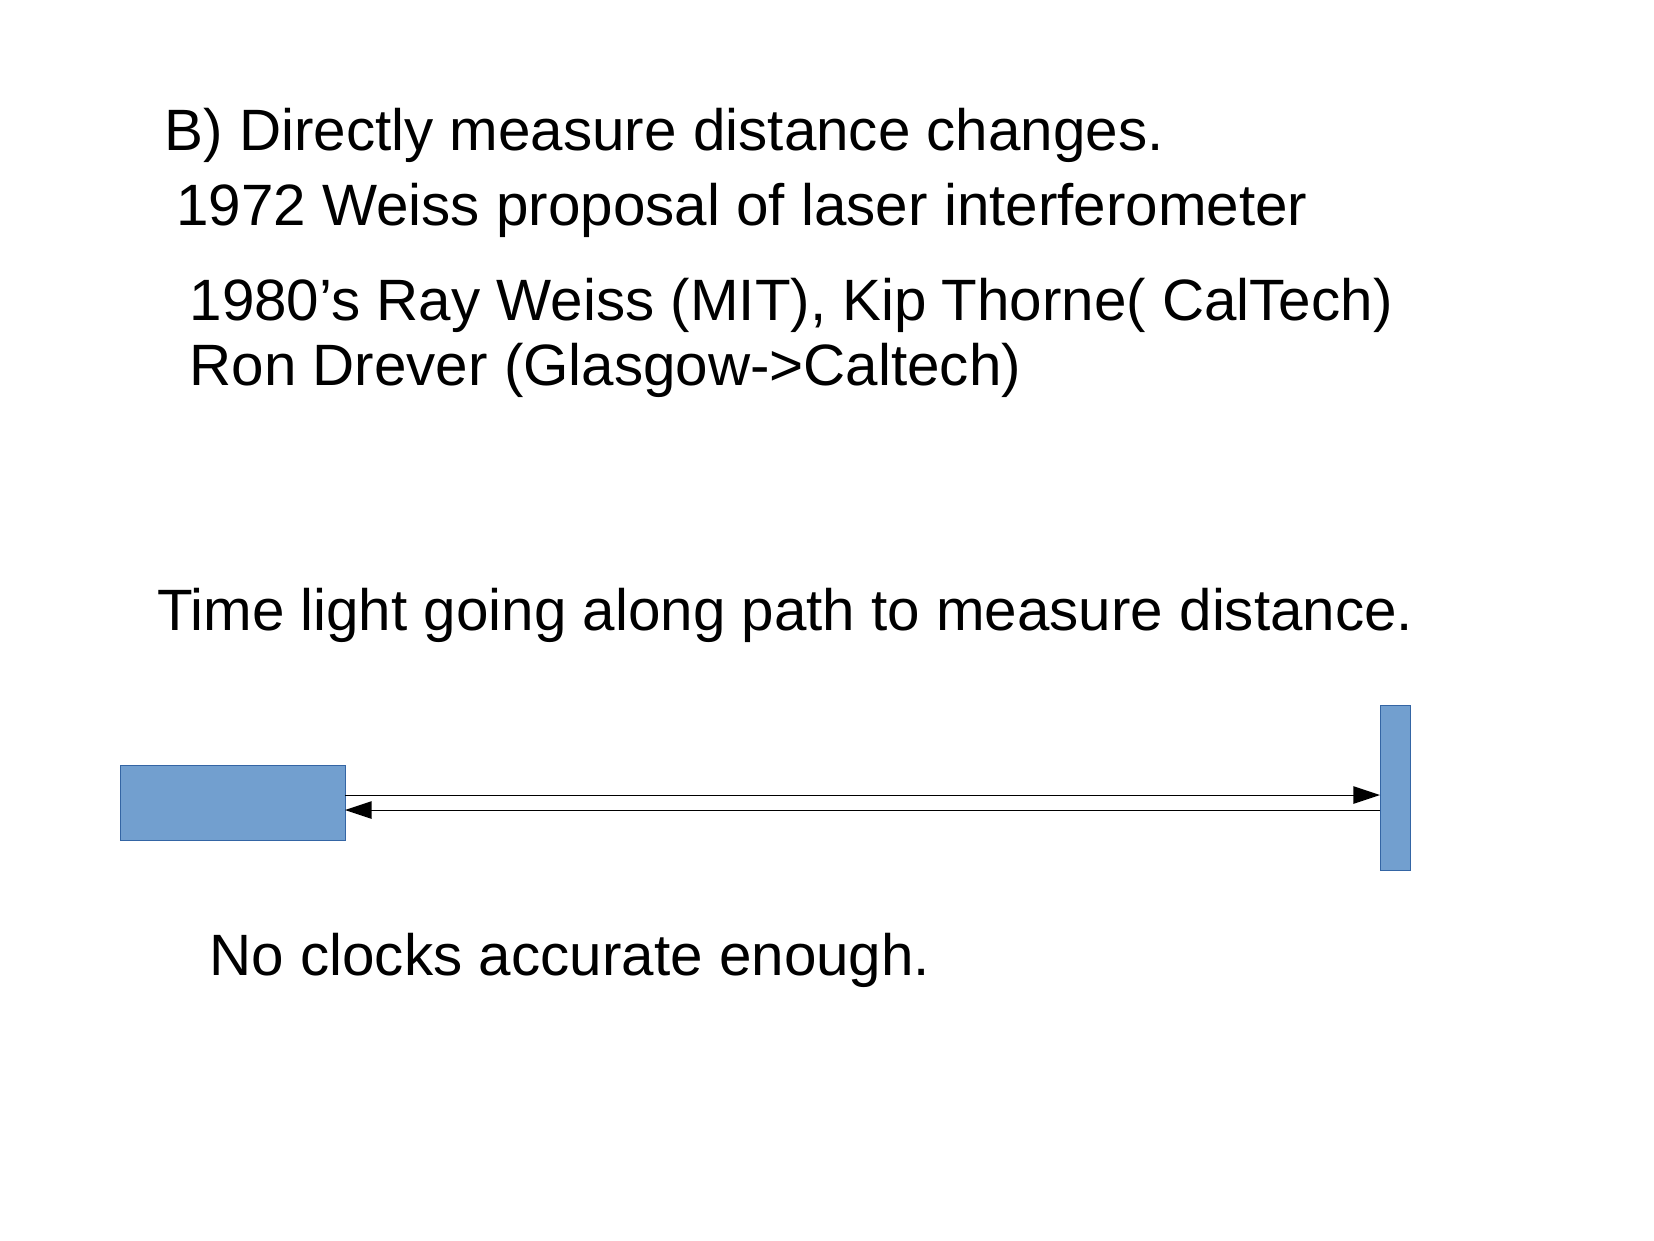

B) Directly measure distance changes.
 1972 Weiss proposal of laser interferometer
1980’s Ray Weiss (MIT), Kip Thorne( CalTech)
Ron Drever (Glasgow->Caltech)
Time light going along path to measure distance.
No clocks accurate enough.